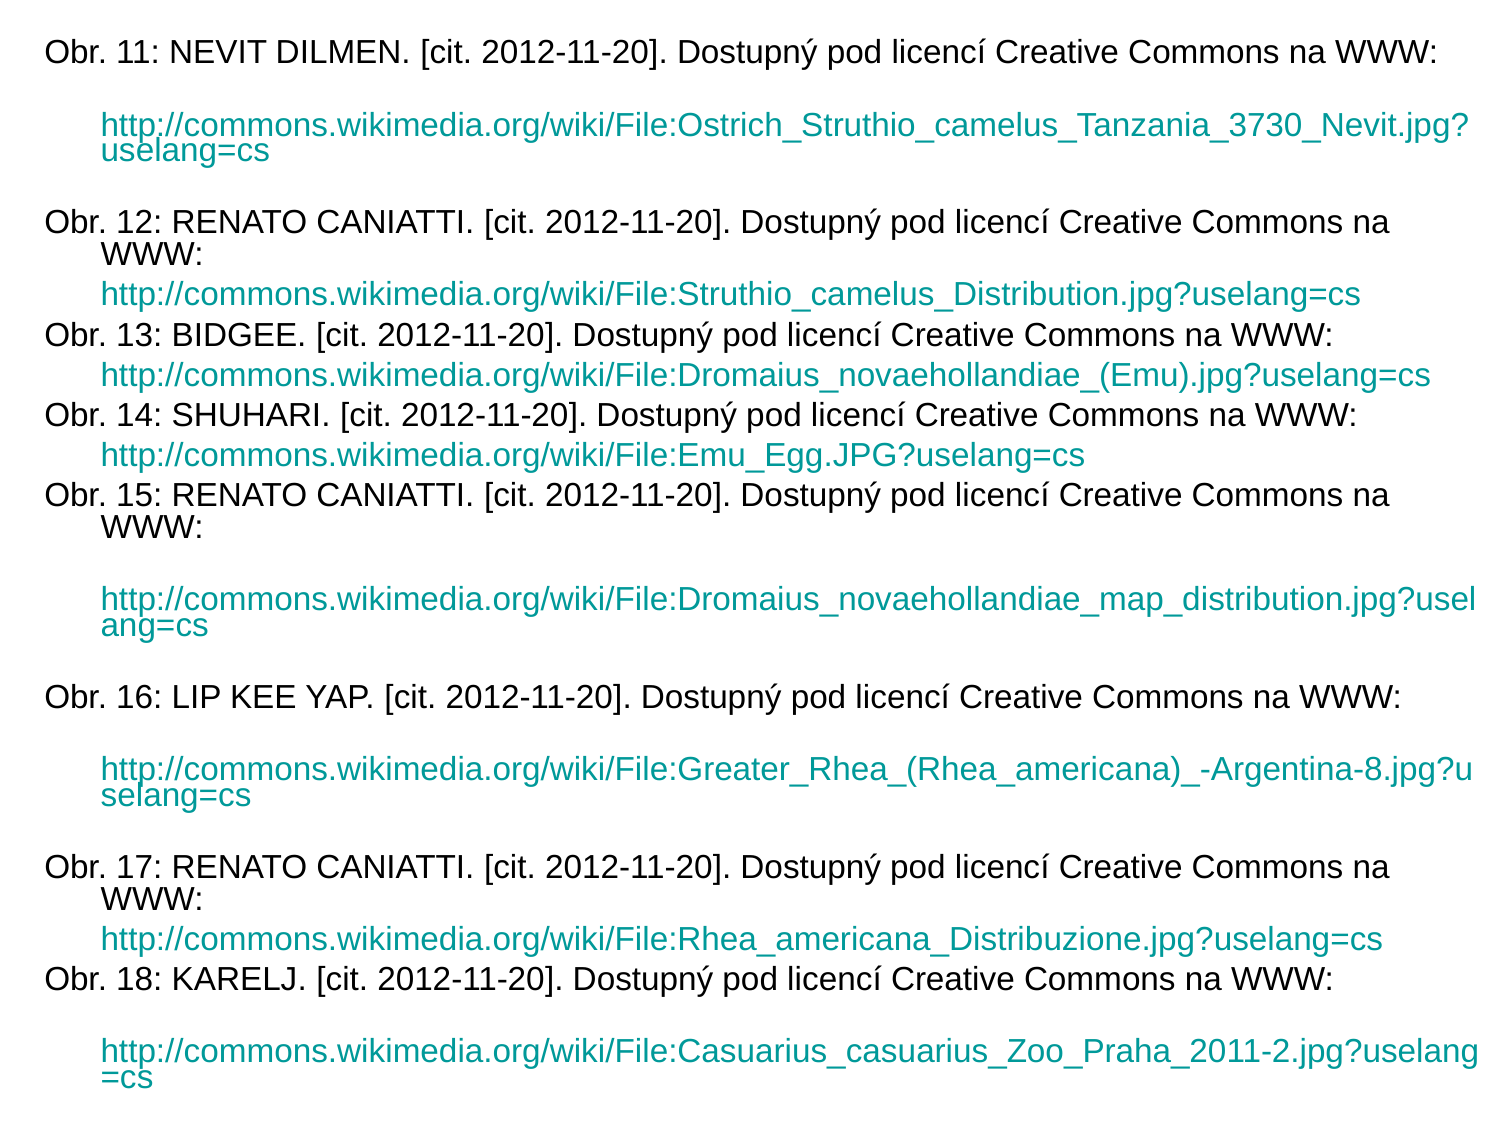

# Obr. 11: NEVIT DILMEN. [cit. 2012-11-20]. Dostupný pod licencí Creative Commons na WWW:
	http://commons.wikimedia.org/wiki/File:Ostrich_Struthio_camelus_Tanzania_3730_Nevit.jpg?uselang=cs
Obr. 12: RENATO CANIATTI. [cit. 2012-11-20]. Dostupný pod licencí Creative Commons na WWW:
	http://commons.wikimedia.org/wiki/File:Struthio_camelus_Distribution.jpg?uselang=cs
Obr. 13: BIDGEE. [cit. 2012-11-20]. Dostupný pod licencí Creative Commons na WWW:
	http://commons.wikimedia.org/wiki/File:Dromaius_novaehollandiae_(Emu).jpg?uselang=cs
Obr. 14: SHUHARI. [cit. 2012-11-20]. Dostupný pod licencí Creative Commons na WWW:
	http://commons.wikimedia.org/wiki/File:Emu_Egg.JPG?uselang=cs
Obr. 15: RENATO CANIATTI. [cit. 2012-11-20]. Dostupný pod licencí Creative Commons na WWW:
	http://commons.wikimedia.org/wiki/File:Dromaius_novaehollandiae_map_distribution.jpg?uselang=cs
Obr. 16: LIP KEE YAP. [cit. 2012-11-20]. Dostupný pod licencí Creative Commons na WWW:
	http://commons.wikimedia.org/wiki/File:Greater_Rhea_(Rhea_americana)_-Argentina-8.jpg?uselang=cs
Obr. 17: RENATO CANIATTI. [cit. 2012-11-20]. Dostupný pod licencí Creative Commons na WWW:
	http://commons.wikimedia.org/wiki/File:Rhea_americana_Distribuzione.jpg?uselang=cs
Obr. 18: KARELJ. [cit. 2012-11-20]. Dostupný pod licencí Creative Commons na WWW:
	http://commons.wikimedia.org/wiki/File:Casuarius_casuarius_Zoo_Praha_2011-2.jpg?uselang=cs
Obr. 19: [cit. 2012-11-20]. Dostupný pod licencí Public Domain na WWW:
	http://commons.wikimedia.org/wiki/File:Casuarius_casuarius,_egg.JPG?uselang=cs
Obr. 20: RENATO CANIATTI. [cit. 2012-11-20]. Dostupný pod licencí Creative Commons na WWW:
	http://commons.wikimedia.org/wiki/File:Casuariuas_casuarius_Distribution_map.jpg?uselang=cs